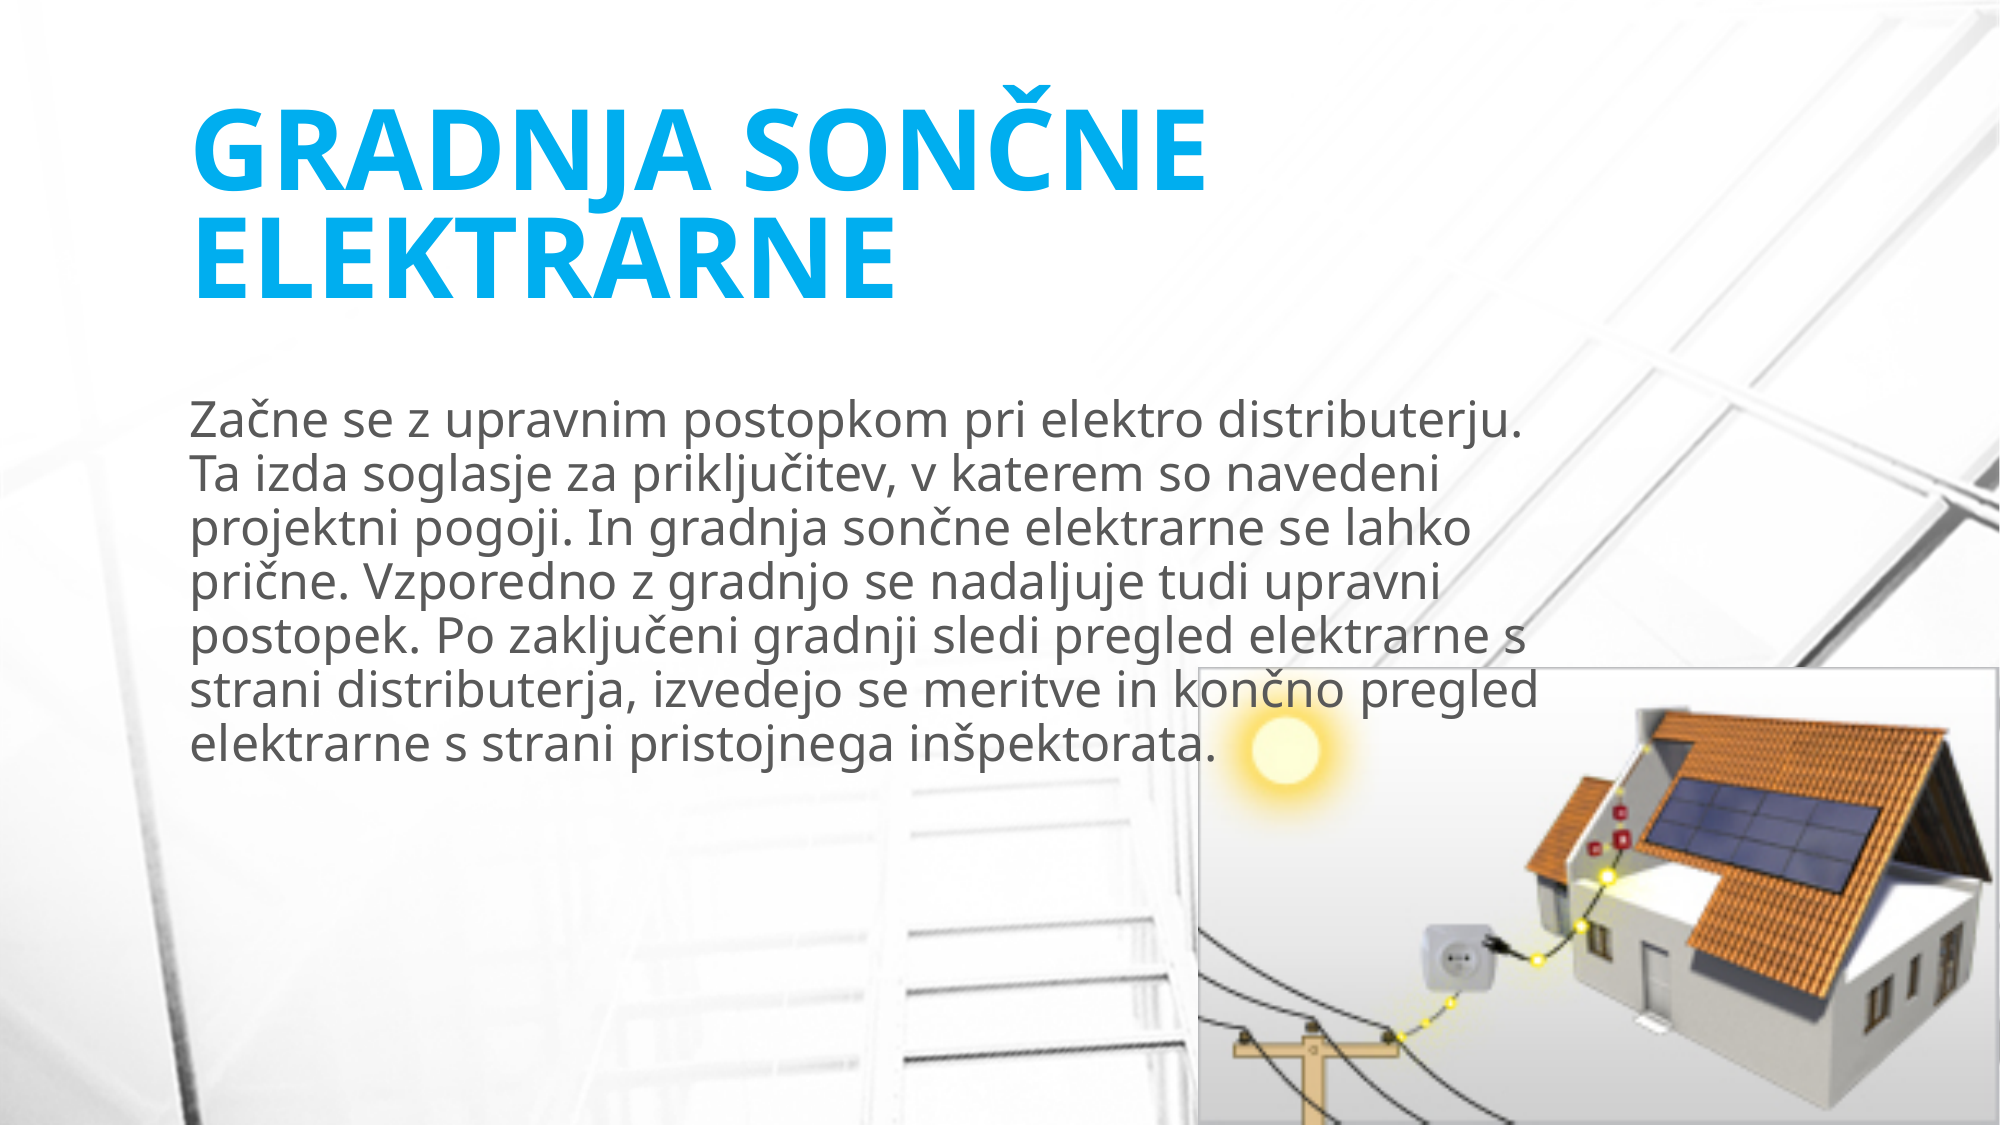

# GRADNJA SONČNE ELEKTRARNE
Začne se z upravnim postopkom pri elektro distributerju. Ta izda soglasje za priključitev, v katerem so navedeni projektni pogoji. In gradnja sončne elektrarne se lahko prične. Vzporedno z gradnjo se nadaljuje tudi upravni postopek. Po zaključeni gradnji sledi pregled elektrarne s strani distributerja, izvedejo se meritve in končno pregled elektrarne s strani pristojnega inšpektorata.